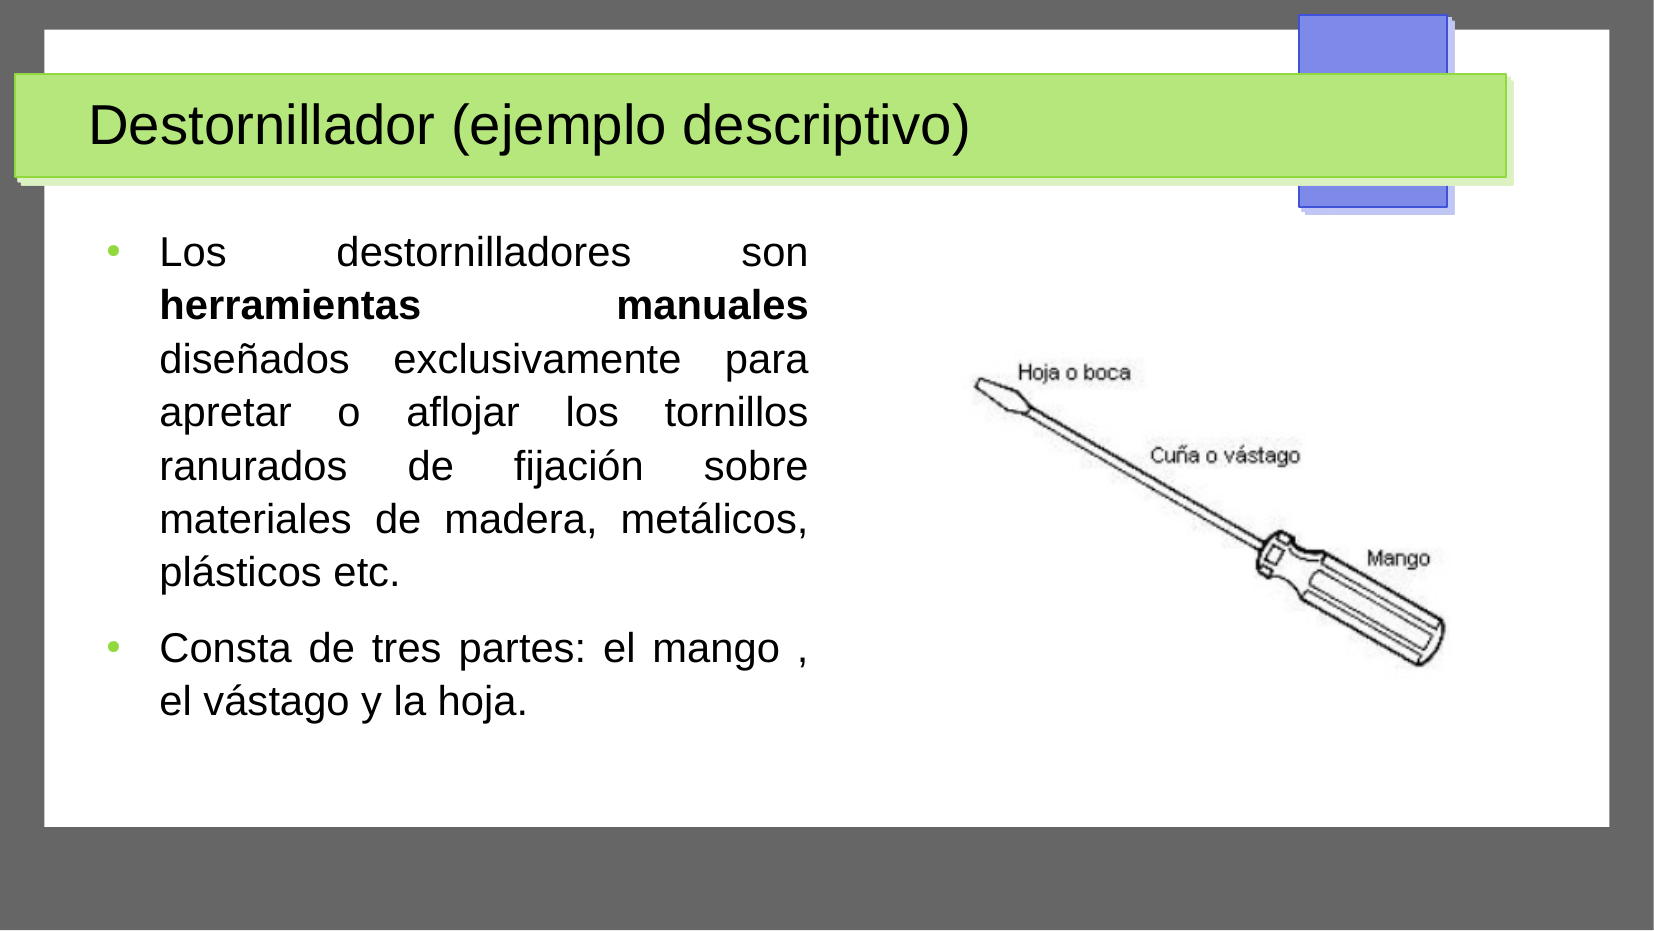

# Destornillador (ejemplo descriptivo)
Los destornilladores son herramientas manuales diseñados exclusivamente para apretar o aflojar los tornillos ranurados de fijación sobre materiales de madera, metálicos, plásticos etc.
Consta de tres partes: el mango , el vástago y la hoja.